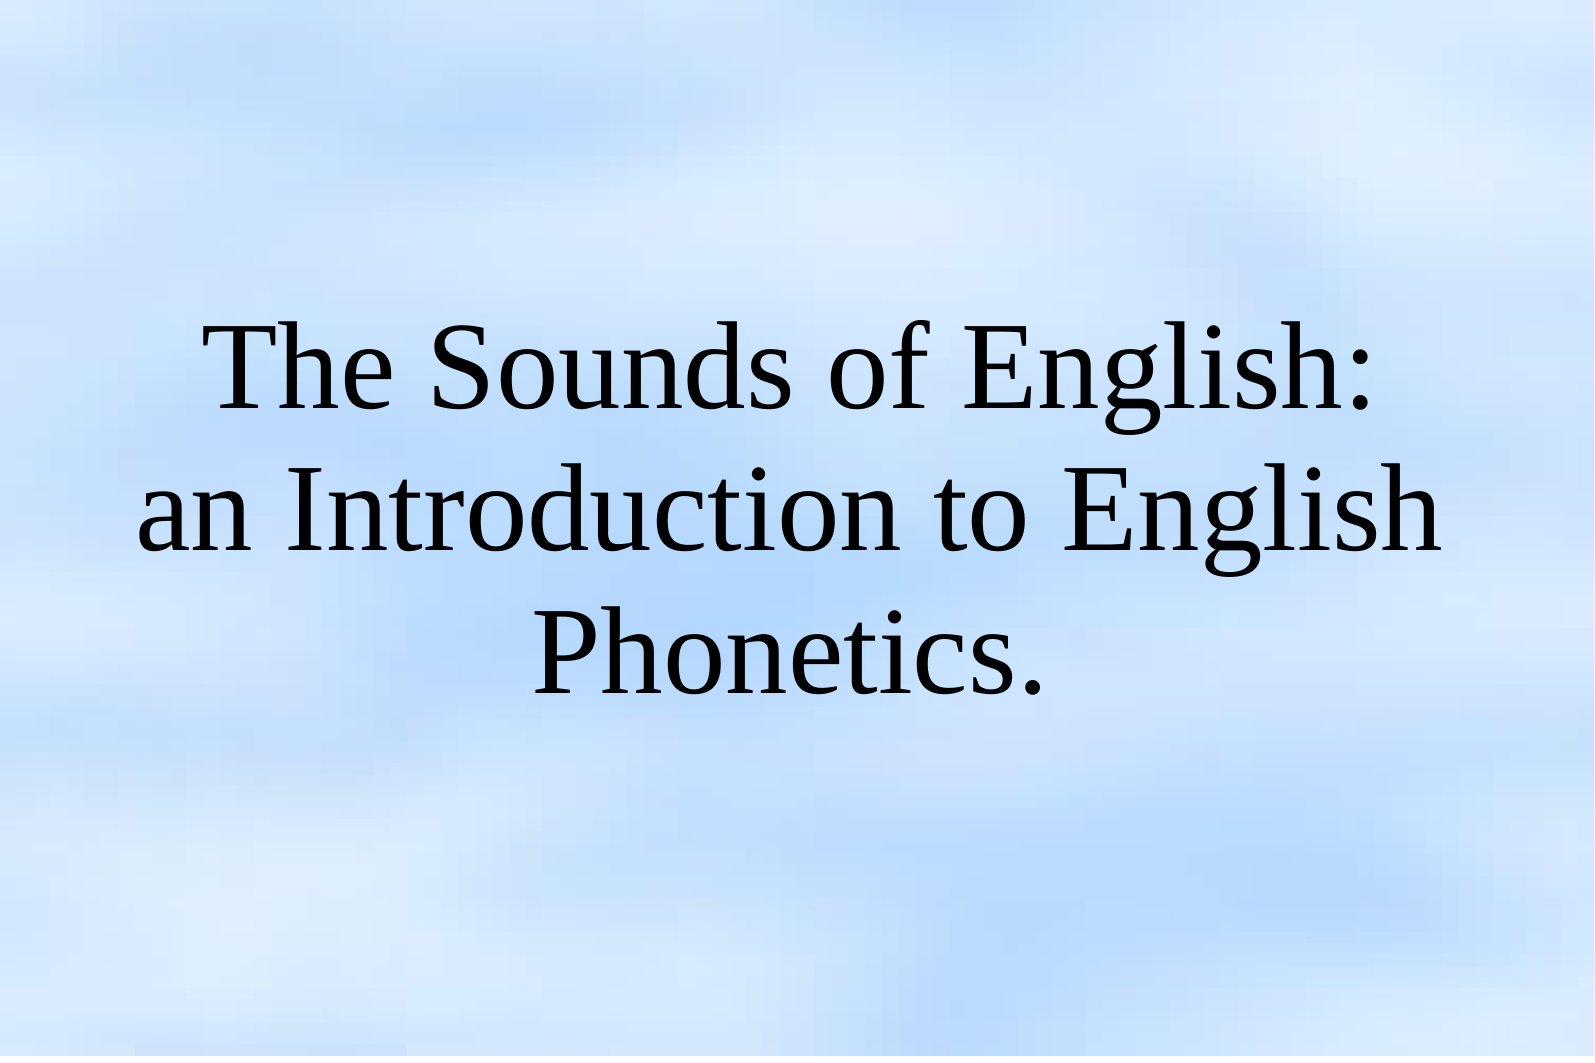

The Sounds of English:
an Introduction to English
Phonetics.